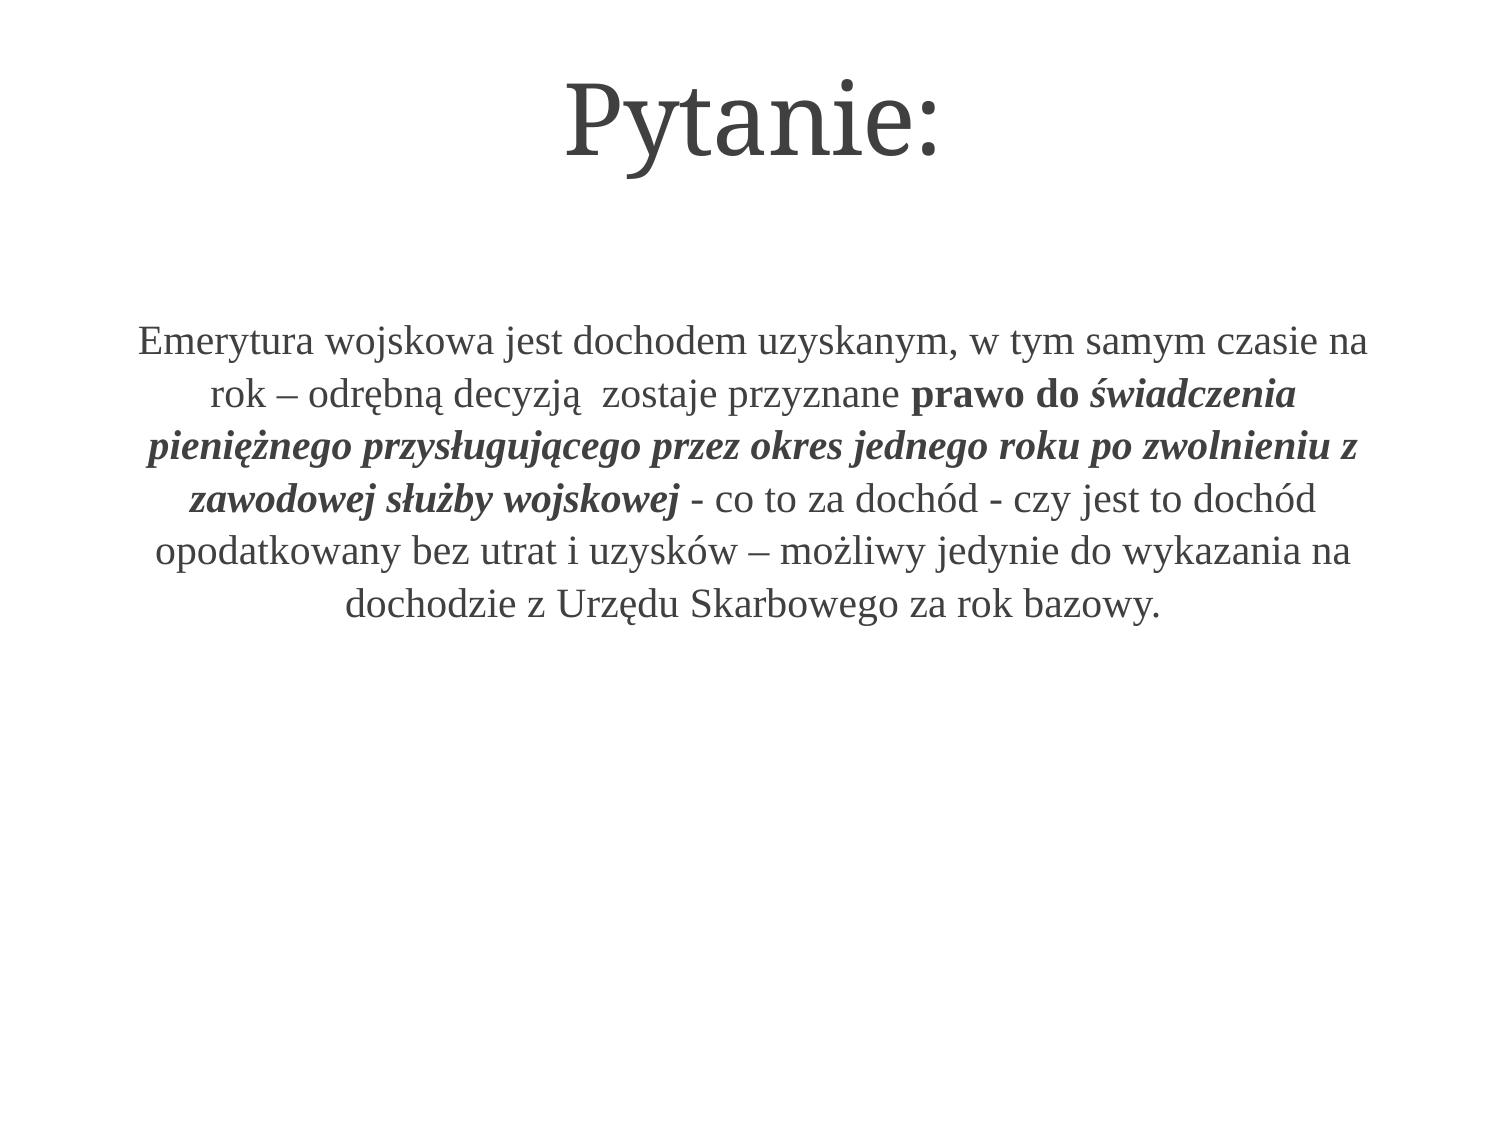

# Pytanie:
Emerytura wojskowa jest dochodem uzyskanym, w tym samym czasie na rok – odrębną decyzją zostaje przyznane prawo do świadczenia pieniężnego przysługującego przez okres jednego roku po zwolnieniu z zawodowej służby wojskowej - co to za dochód - czy jest to dochód opodatkowany bez utrat i uzysków – możliwy jedynie do wykazania na dochodzie z Urzędu Skarbowego za rok bazowy.